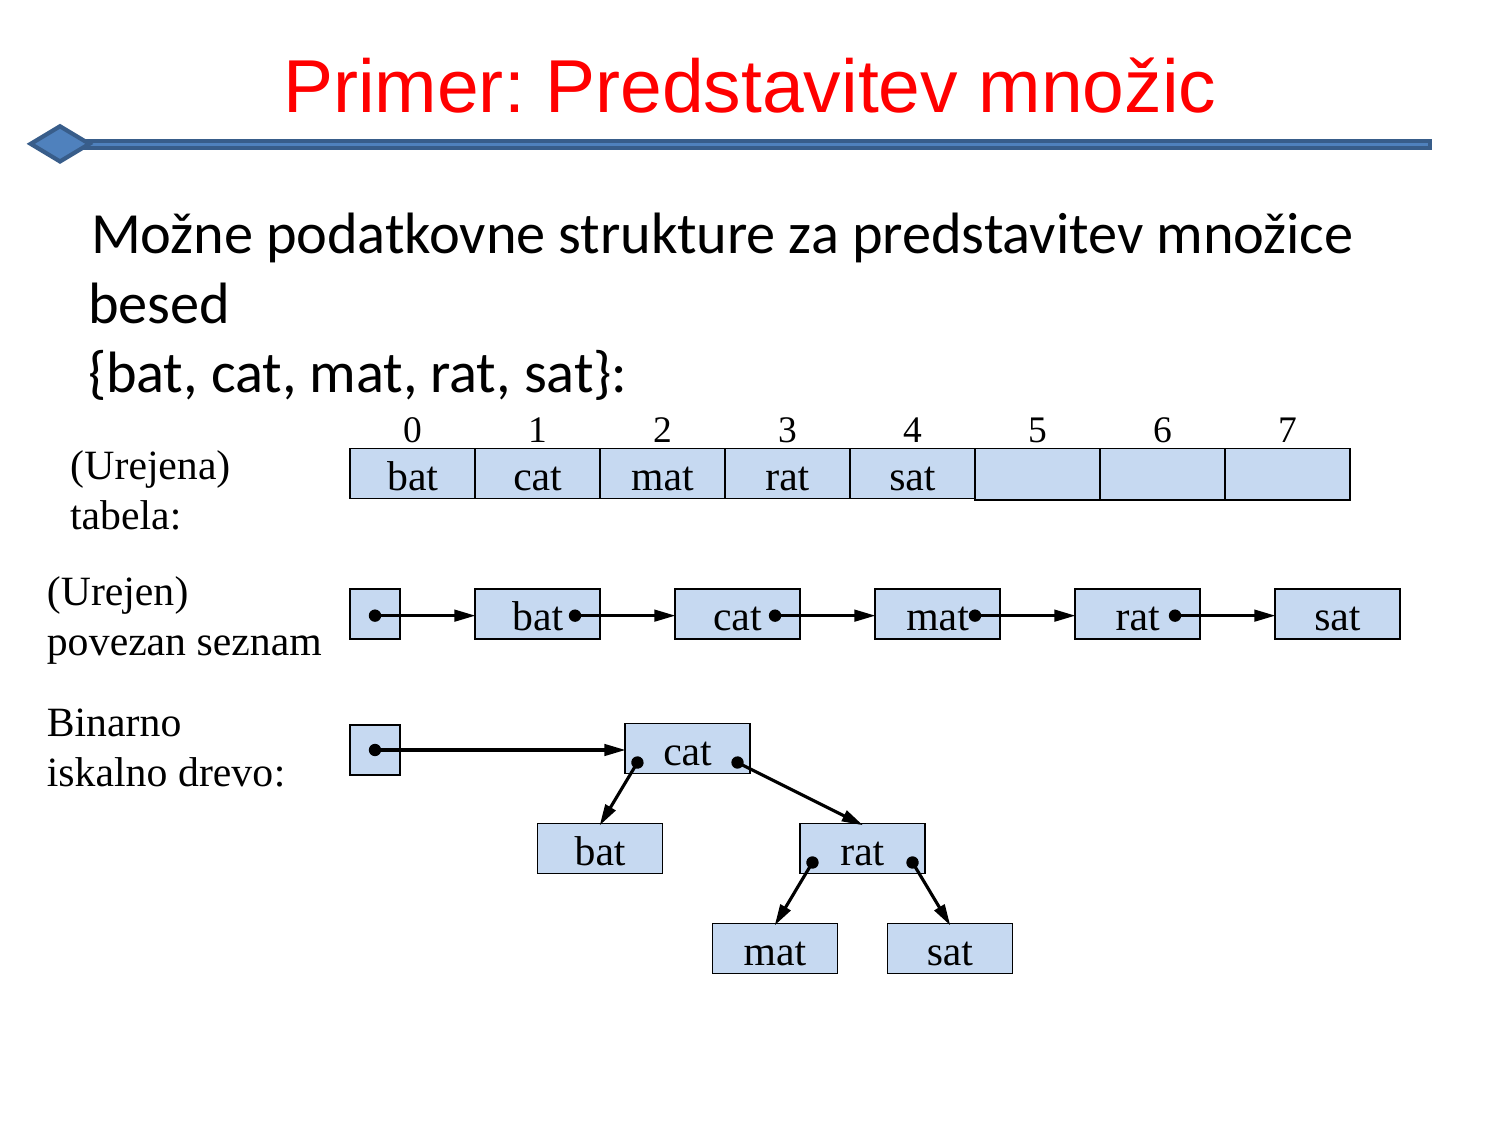

# Primer: Predstavitev množic
Možne podatkovne strukture za predstavitev množice besed
{bat, cat, mat, rat, sat}:
0
1
2
3
4
5
6
7
bat
cat
mat
rat
sat
(Urejena) tabela:
(Urejen) povezan seznam
bat
cat
mat
rat
sat
Binarno iskalno drevo:
cat
bat
rat
mat
sat